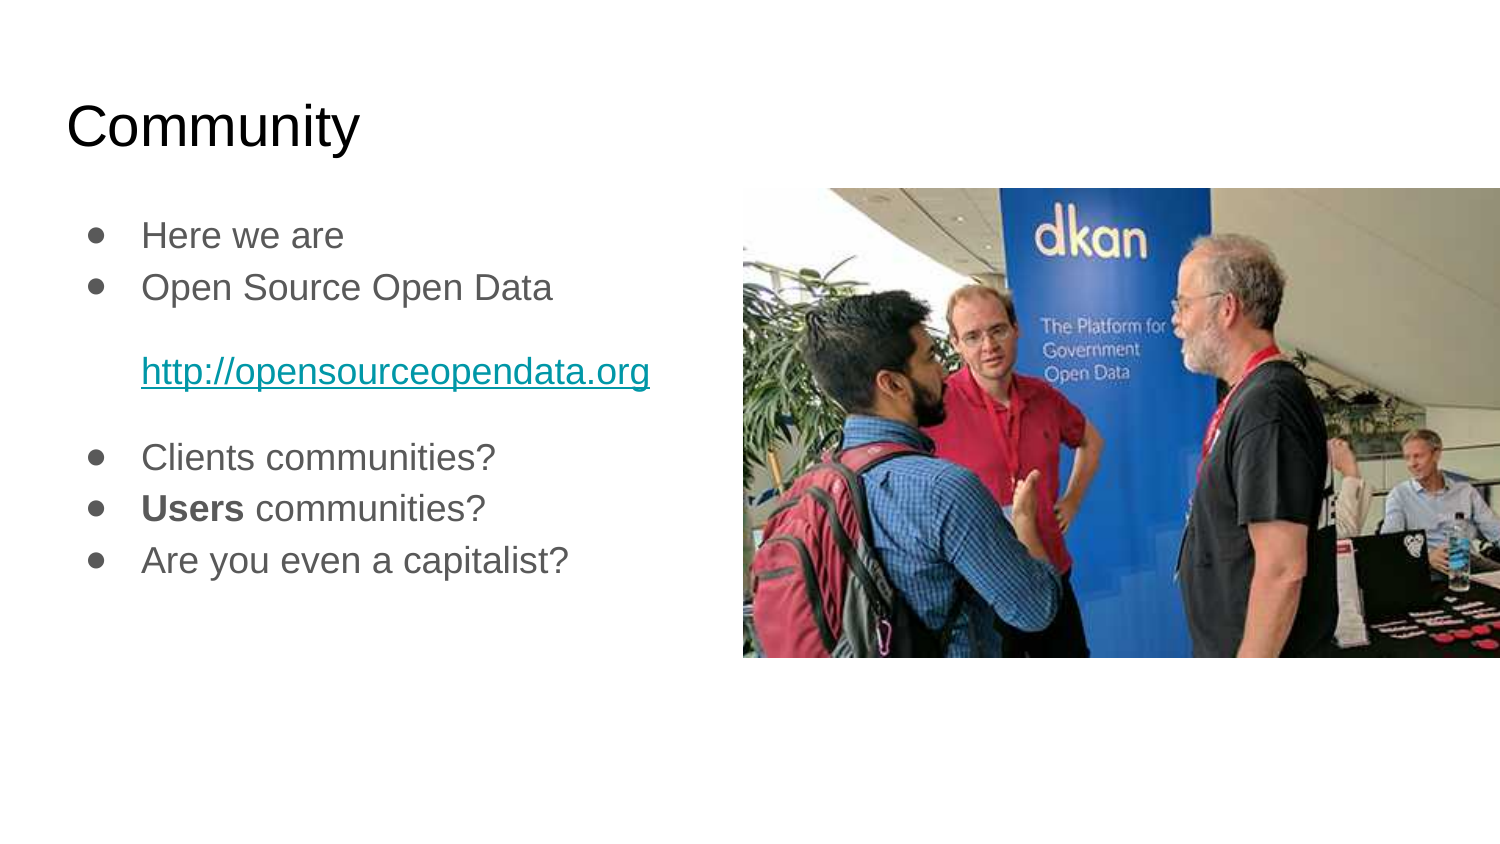

# Community
Here we are
Open Source Open Data
http://opensourceopendata.org
Clients communities?
Users communities?
Are you even a capitalist?